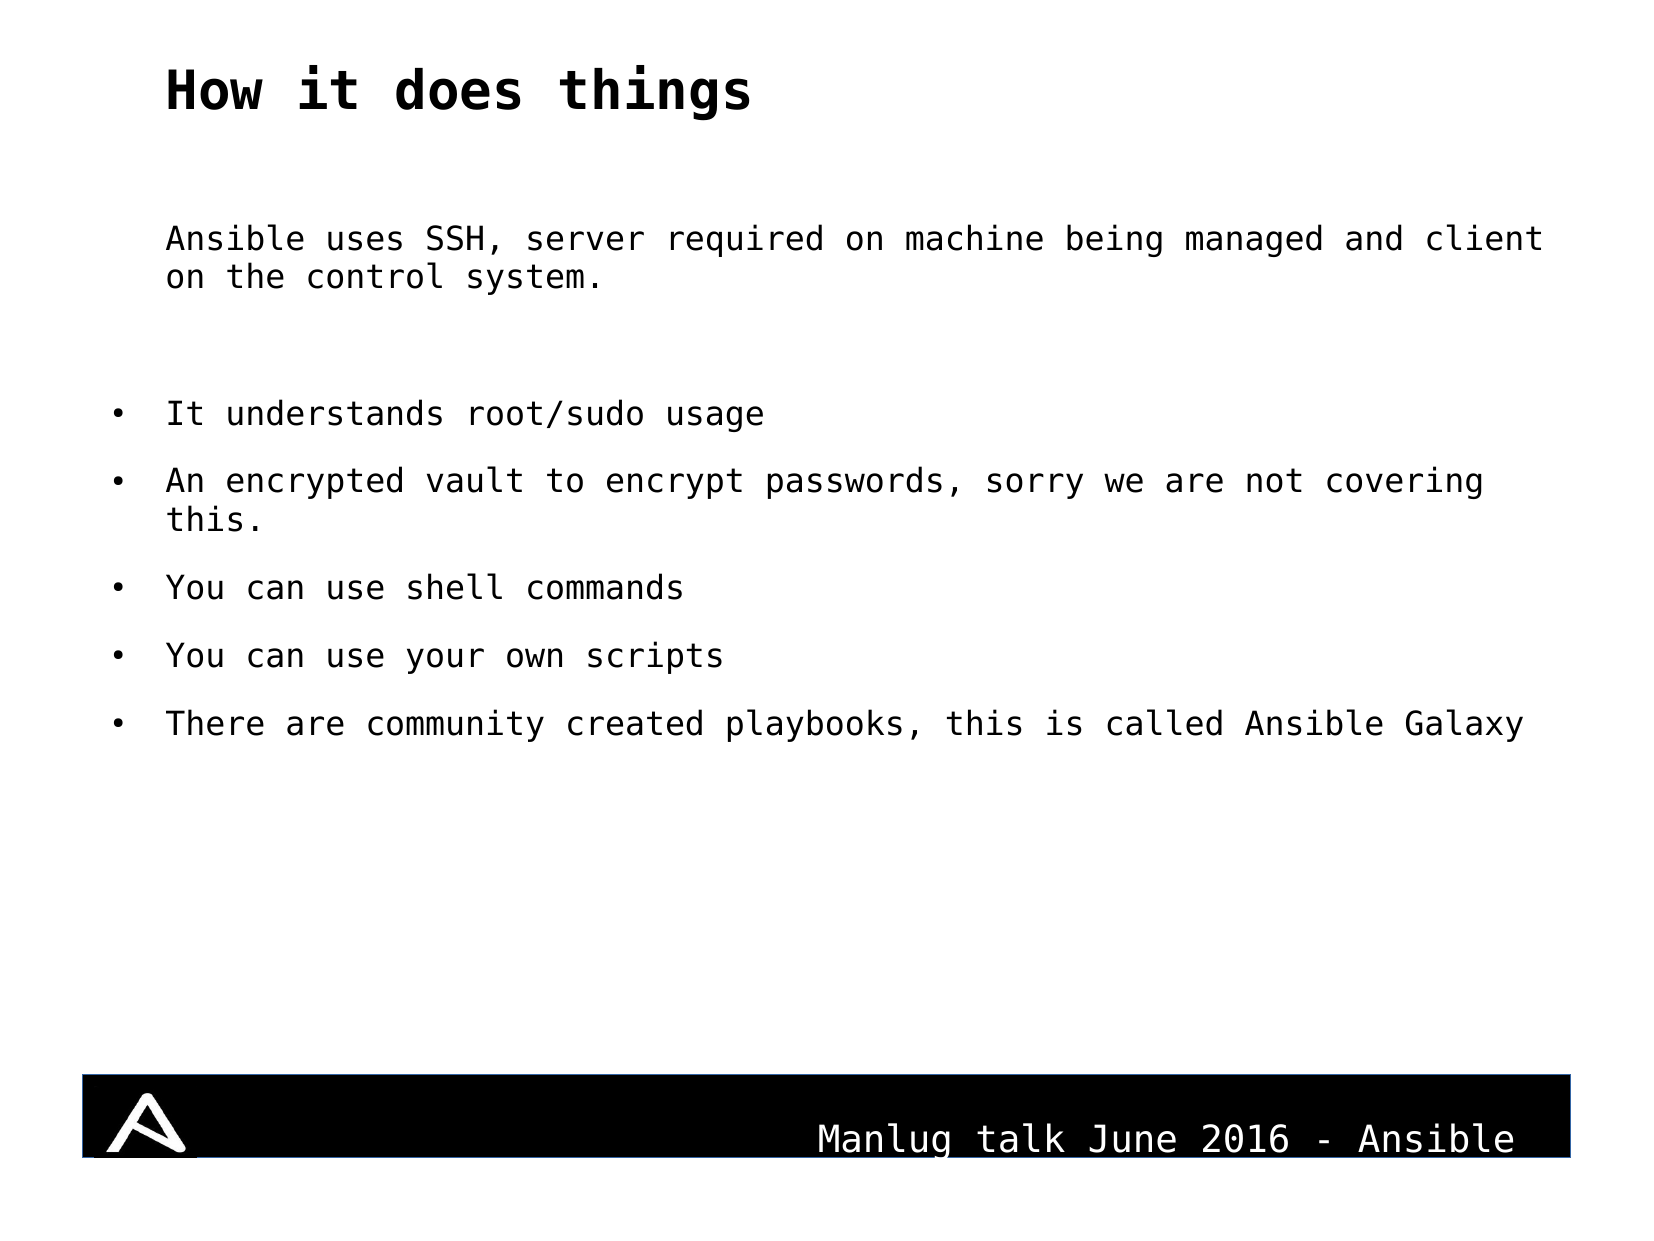

#
How it does things
Ansible uses SSH, server required on machine being managed and client on the control system.
It understands root/sudo usage
An encrypted vault to encrypt passwords, sorry we are not covering this.
You can use shell commands
You can use your own scripts
There are community created playbooks, this is called Ansible Galaxy
Manlug talk June 2016 - Ansible